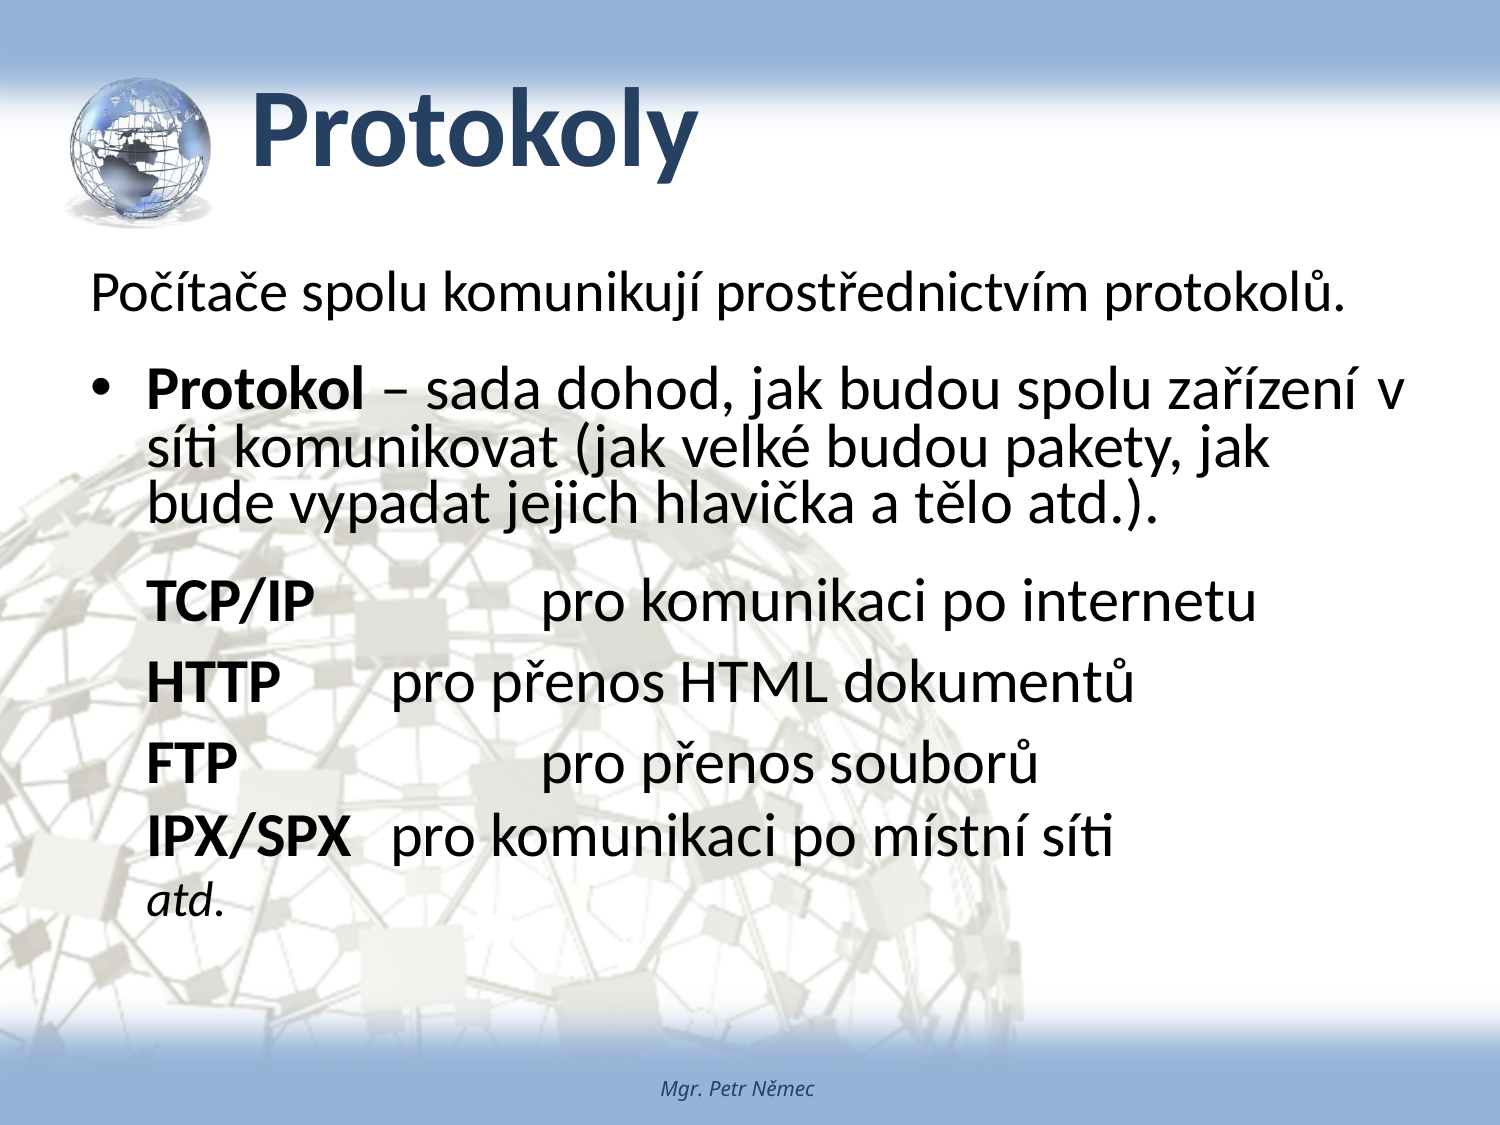

# Protokoly
Počítače spolu komunikují prostřednictvím protokolů.
Protokol – sada dohod, jak budou spolu zařízení v síti komunikovat (jak velké budou pakety, jak bude vypadat jejich hlavička a tělo atd.).
	TCP/IP 		pro komunikaci po internetu
	HTTP 		pro přenos HTML dokumentů
	FTP			pro přenos souborů
	IPX/SPX 	pro komunikaci po místní síti
	atd.